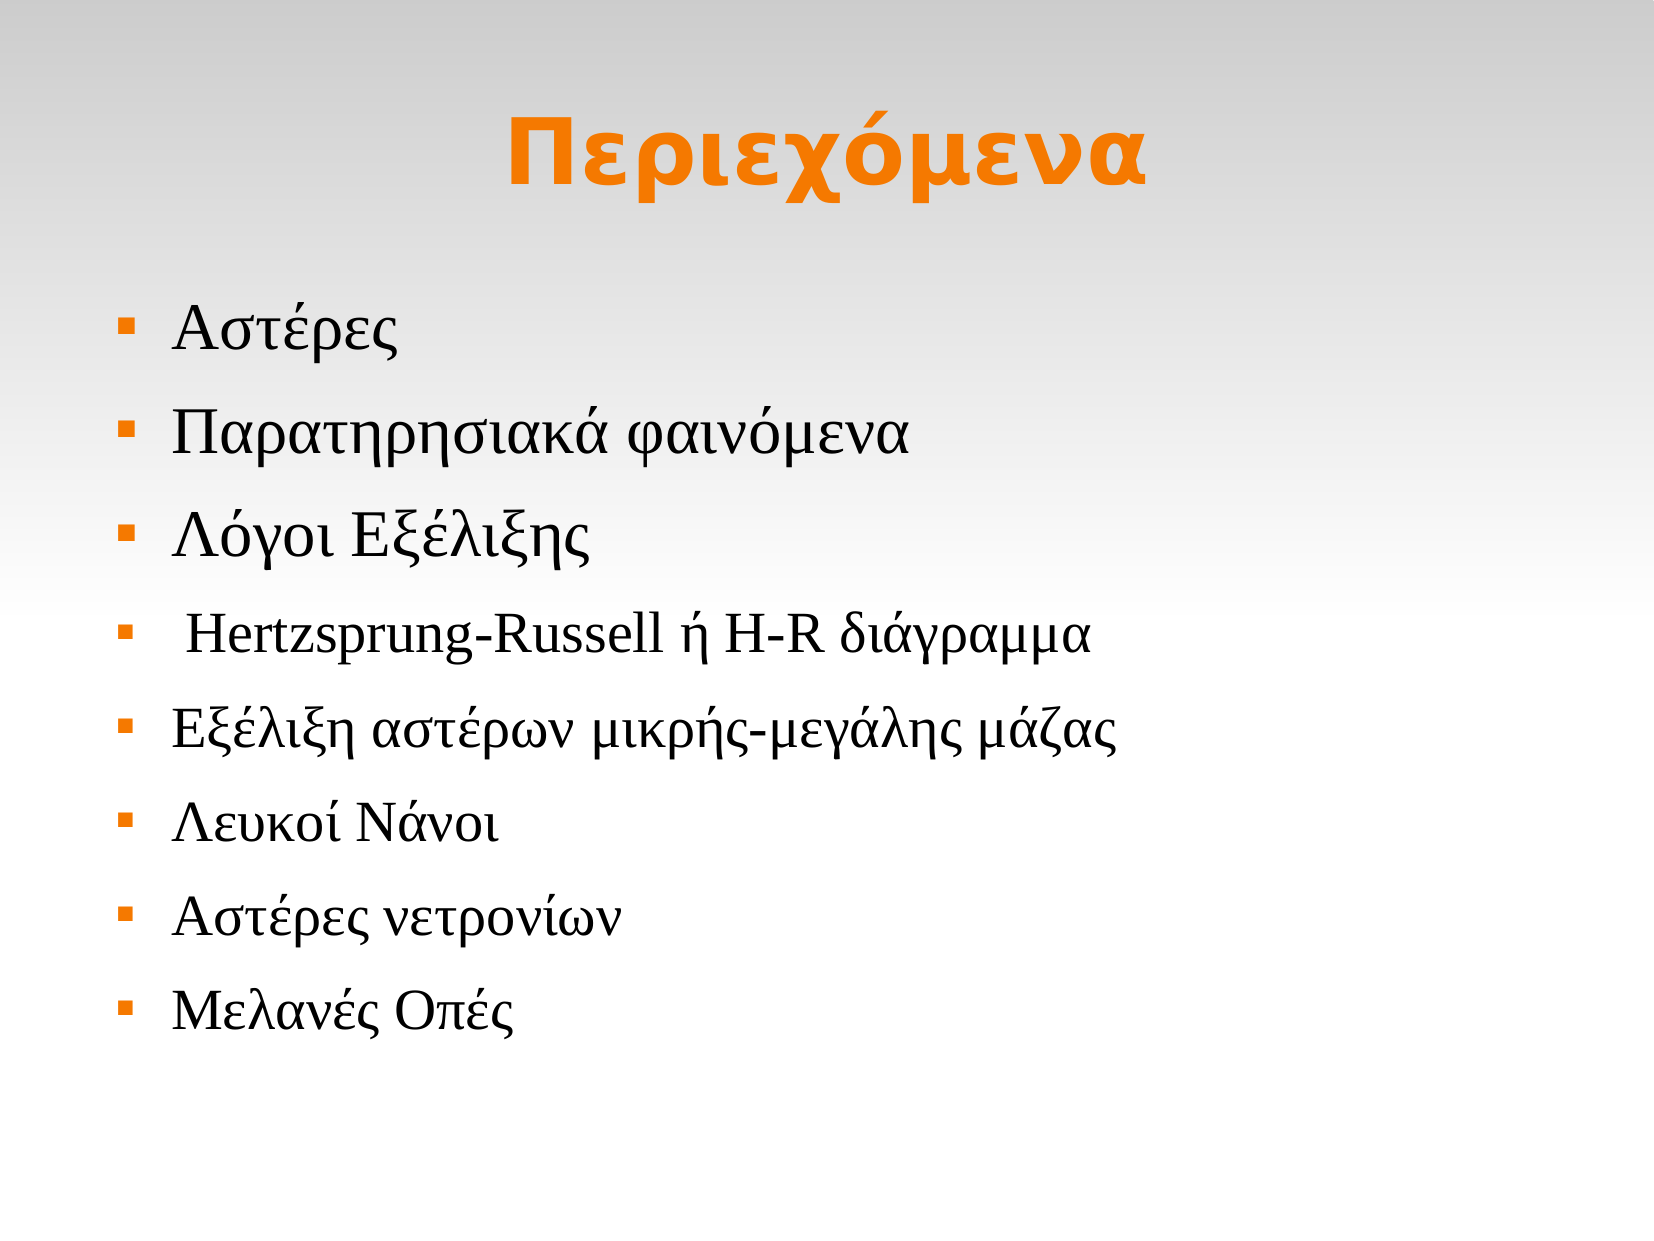

# Περιεχόμενα
Αστέρες
Παρατηρησιακά φαινόμενα
Λόγοι Εξέλιξης
 Hertzsprung-Russell ή H-R διάγραμμα
Εξέλιξη αστέρων μικρής-μεγάλης μάζας
Λευκοί Νάνοι
Αστέρες νετρονίων
Μελανές Οπές